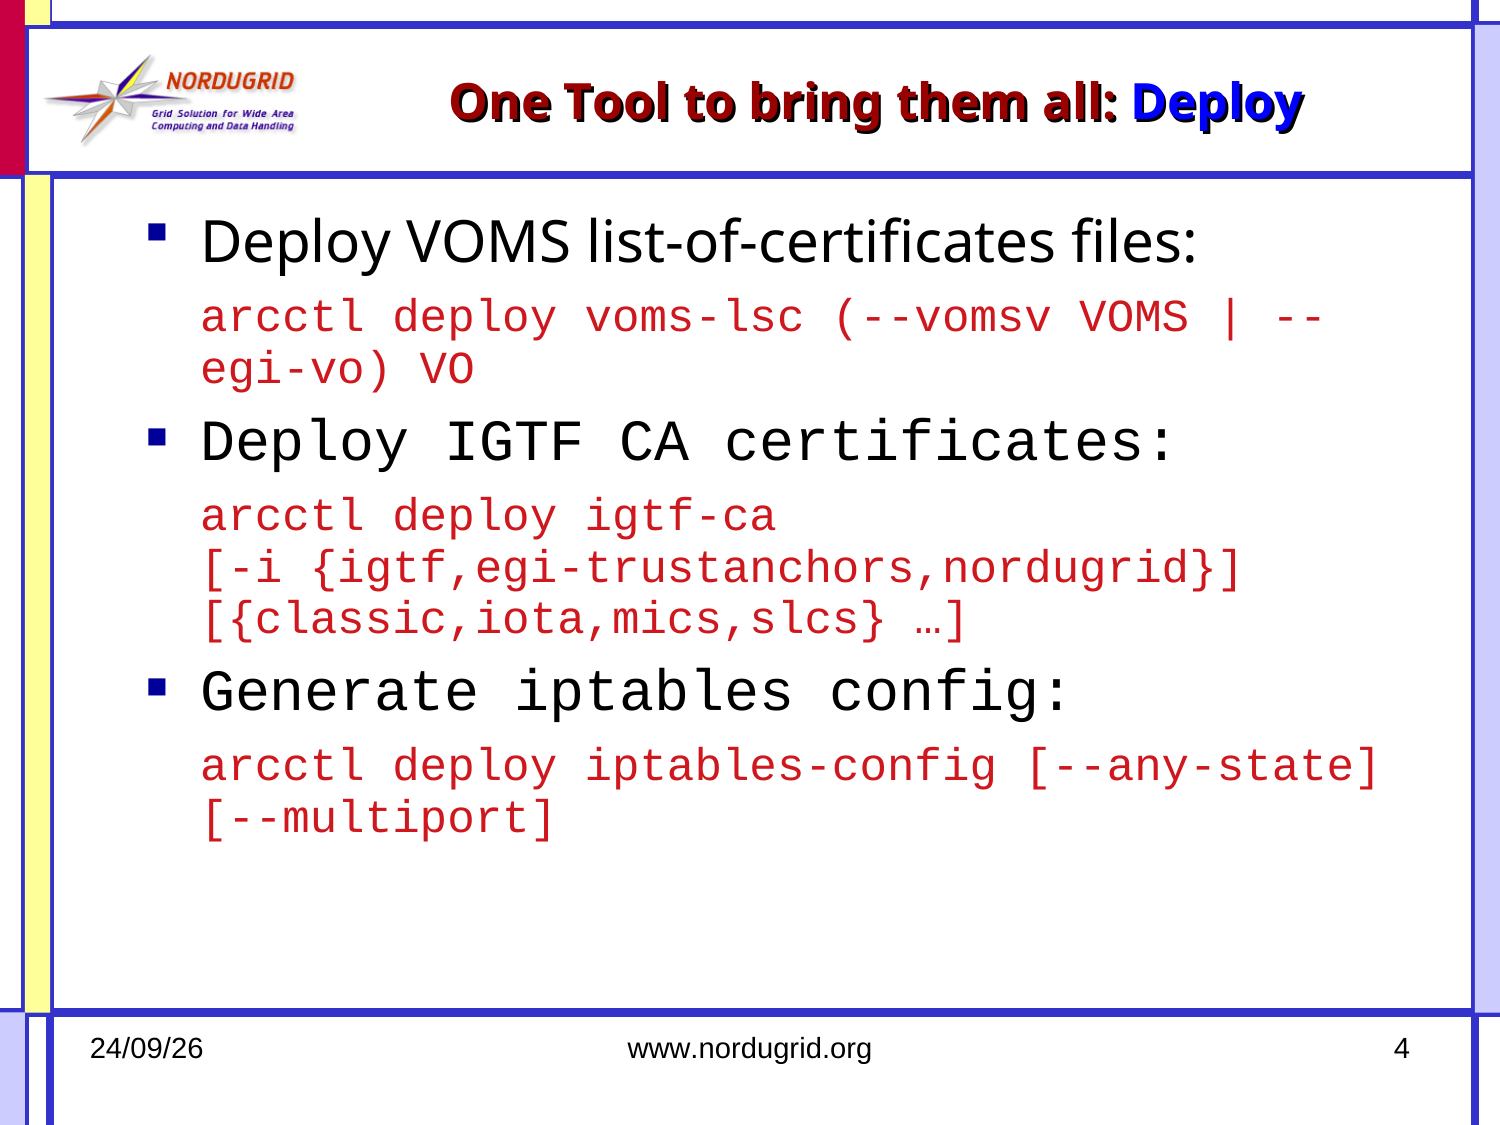

# One Tool to bring them all: Deploy
Deploy VOMS list-of-certificates files:
arcctl deploy voms-lsc (--vomsv VOMS | --egi-vo) VO
Deploy IGTF CA certificates:
arcctl deploy igtf-ca
[-i {igtf,egi-trustanchors,nordugrid}] [{classic,iota,mics,slcs} …]
Generate iptables config:
arcctl deploy iptables-config [--any-state] [--multiport]
www.nordugrid.org
4